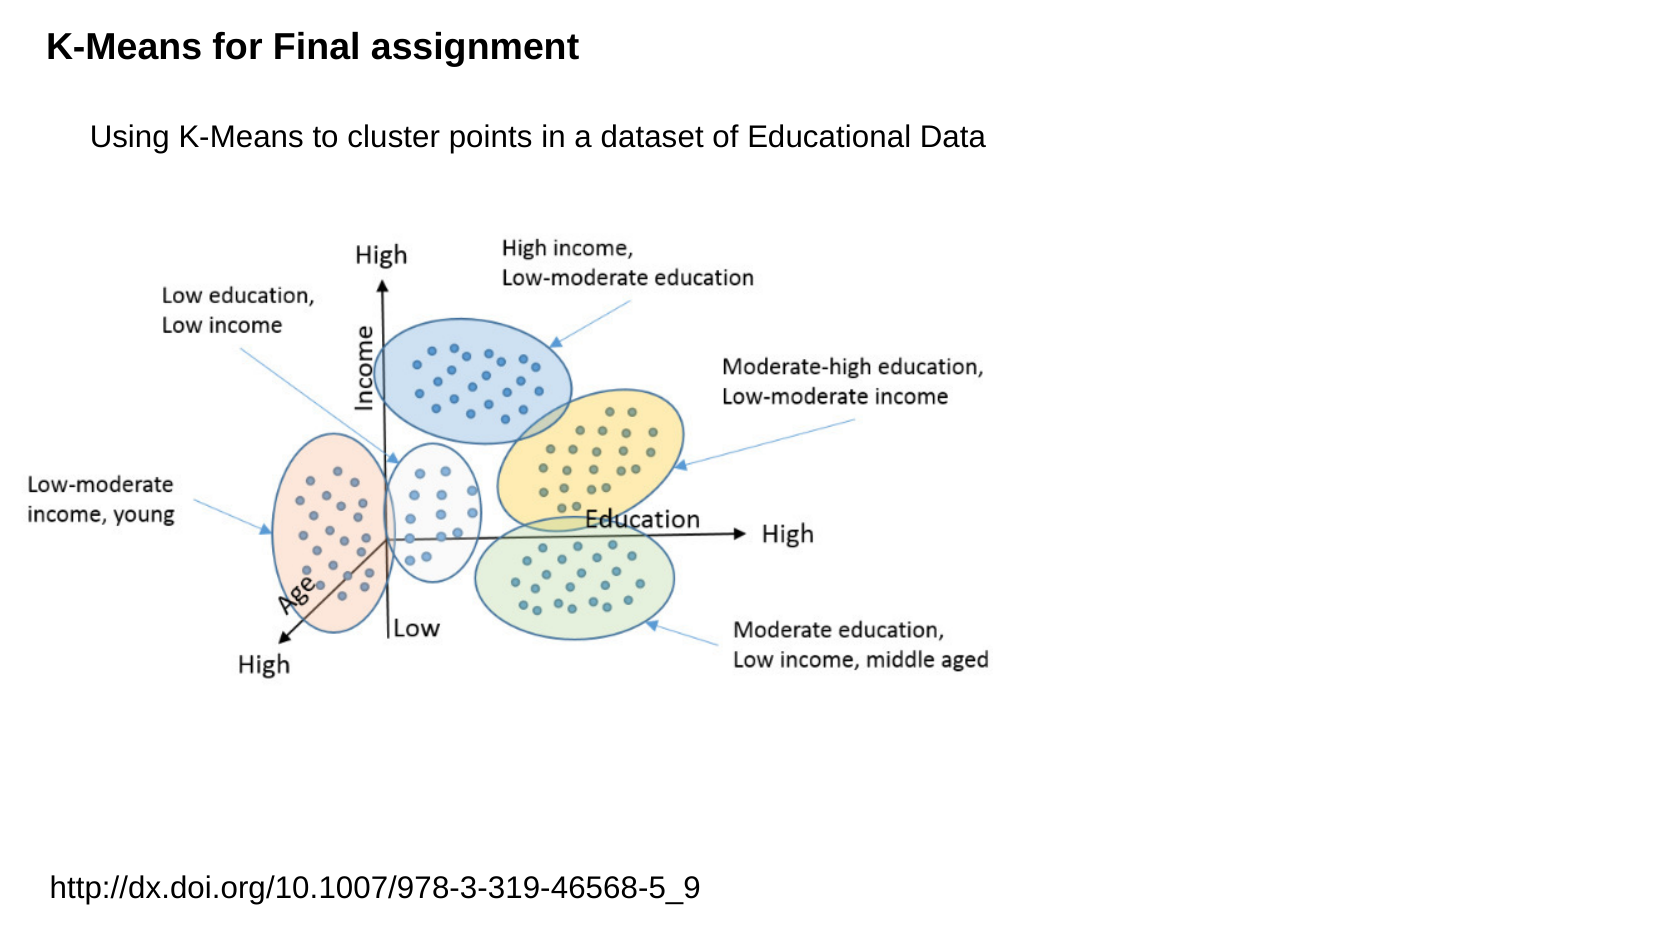

K-Means for Final assignment
Using K-Means to cluster points in a dataset of Educational Data
http://dx.doi.org/10.1007/978-3-319-46568-5_9